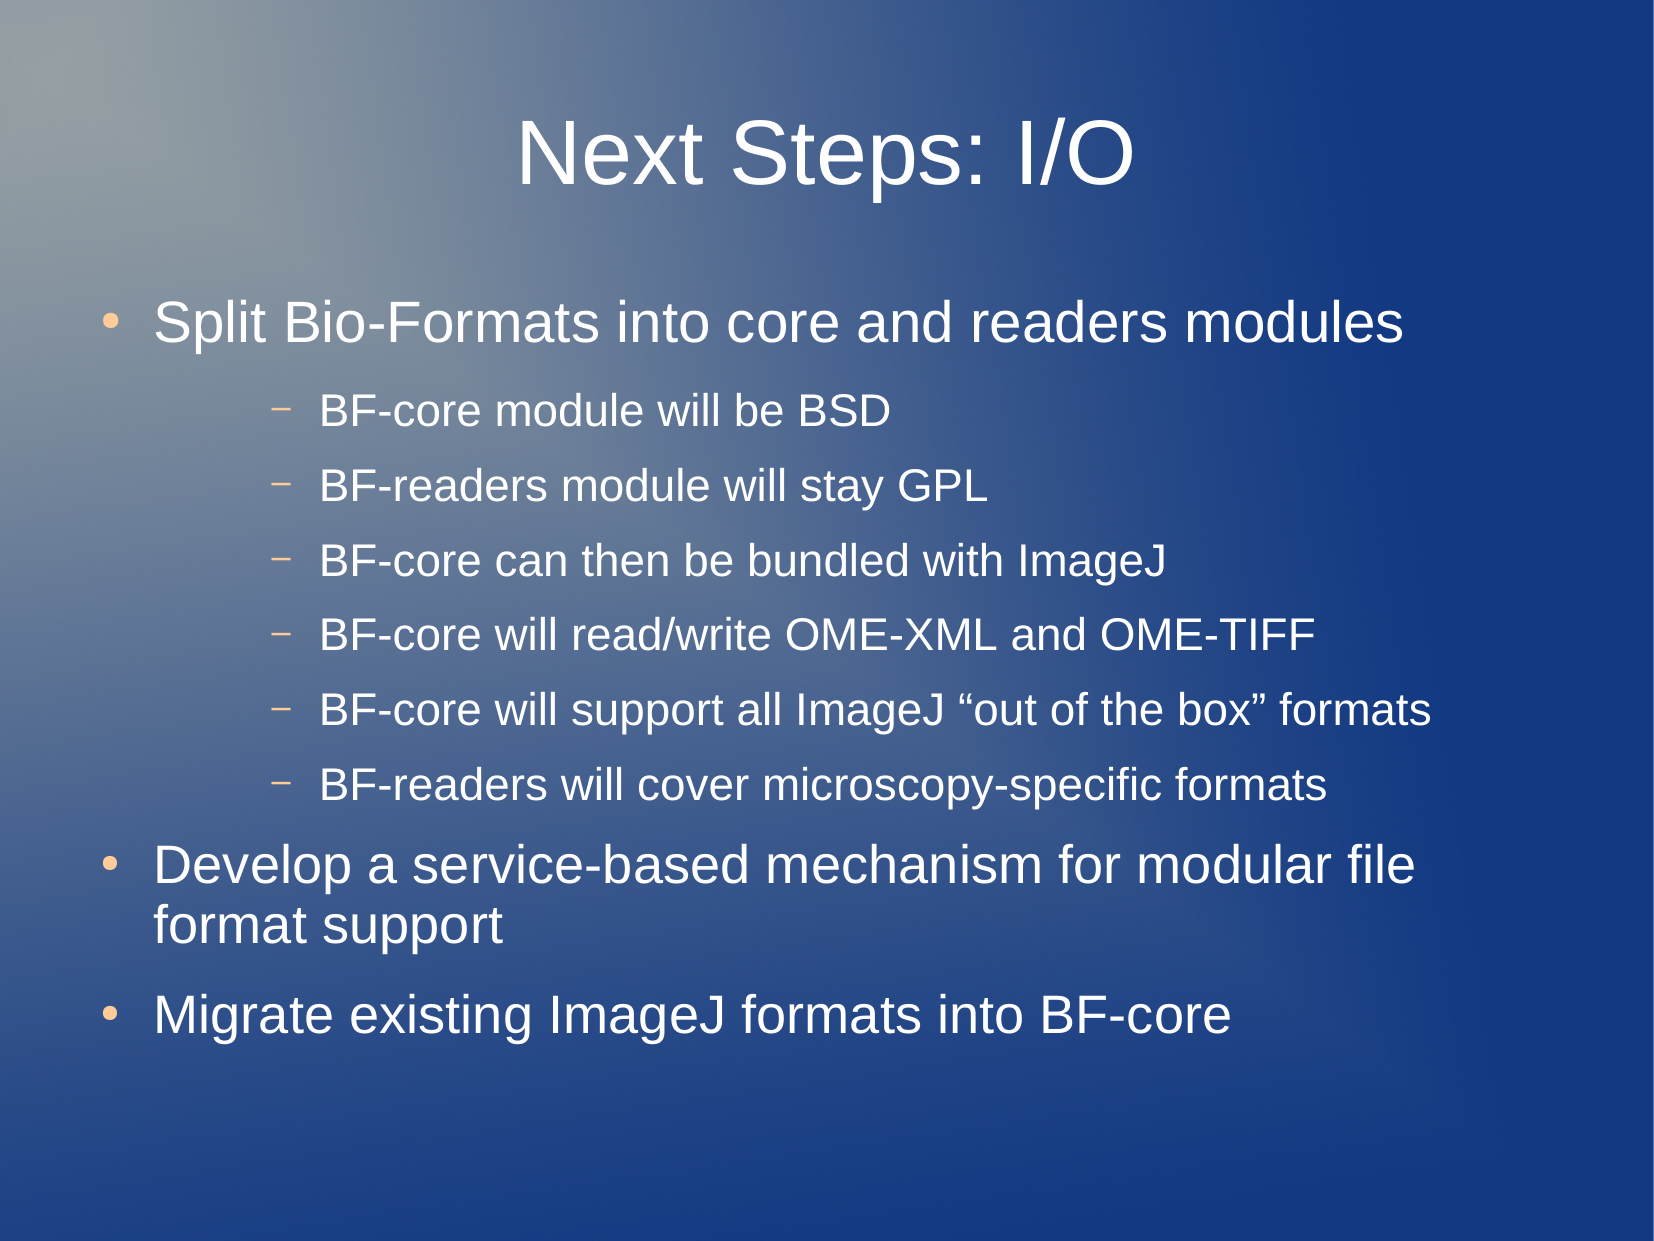

# Next Steps: I/O
Split Bio-Formats into core and readers modules
BF-core module will be BSD
BF-readers module will stay GPL
BF-core can then be bundled with ImageJ
BF-core will read/write OME-XML and OME-TIFF
BF-core will support all ImageJ “out of the box” formats
BF-readers will cover microscopy-specific formats
Develop a service-based mechanism for modular file format support
Migrate existing ImageJ formats into BF-core